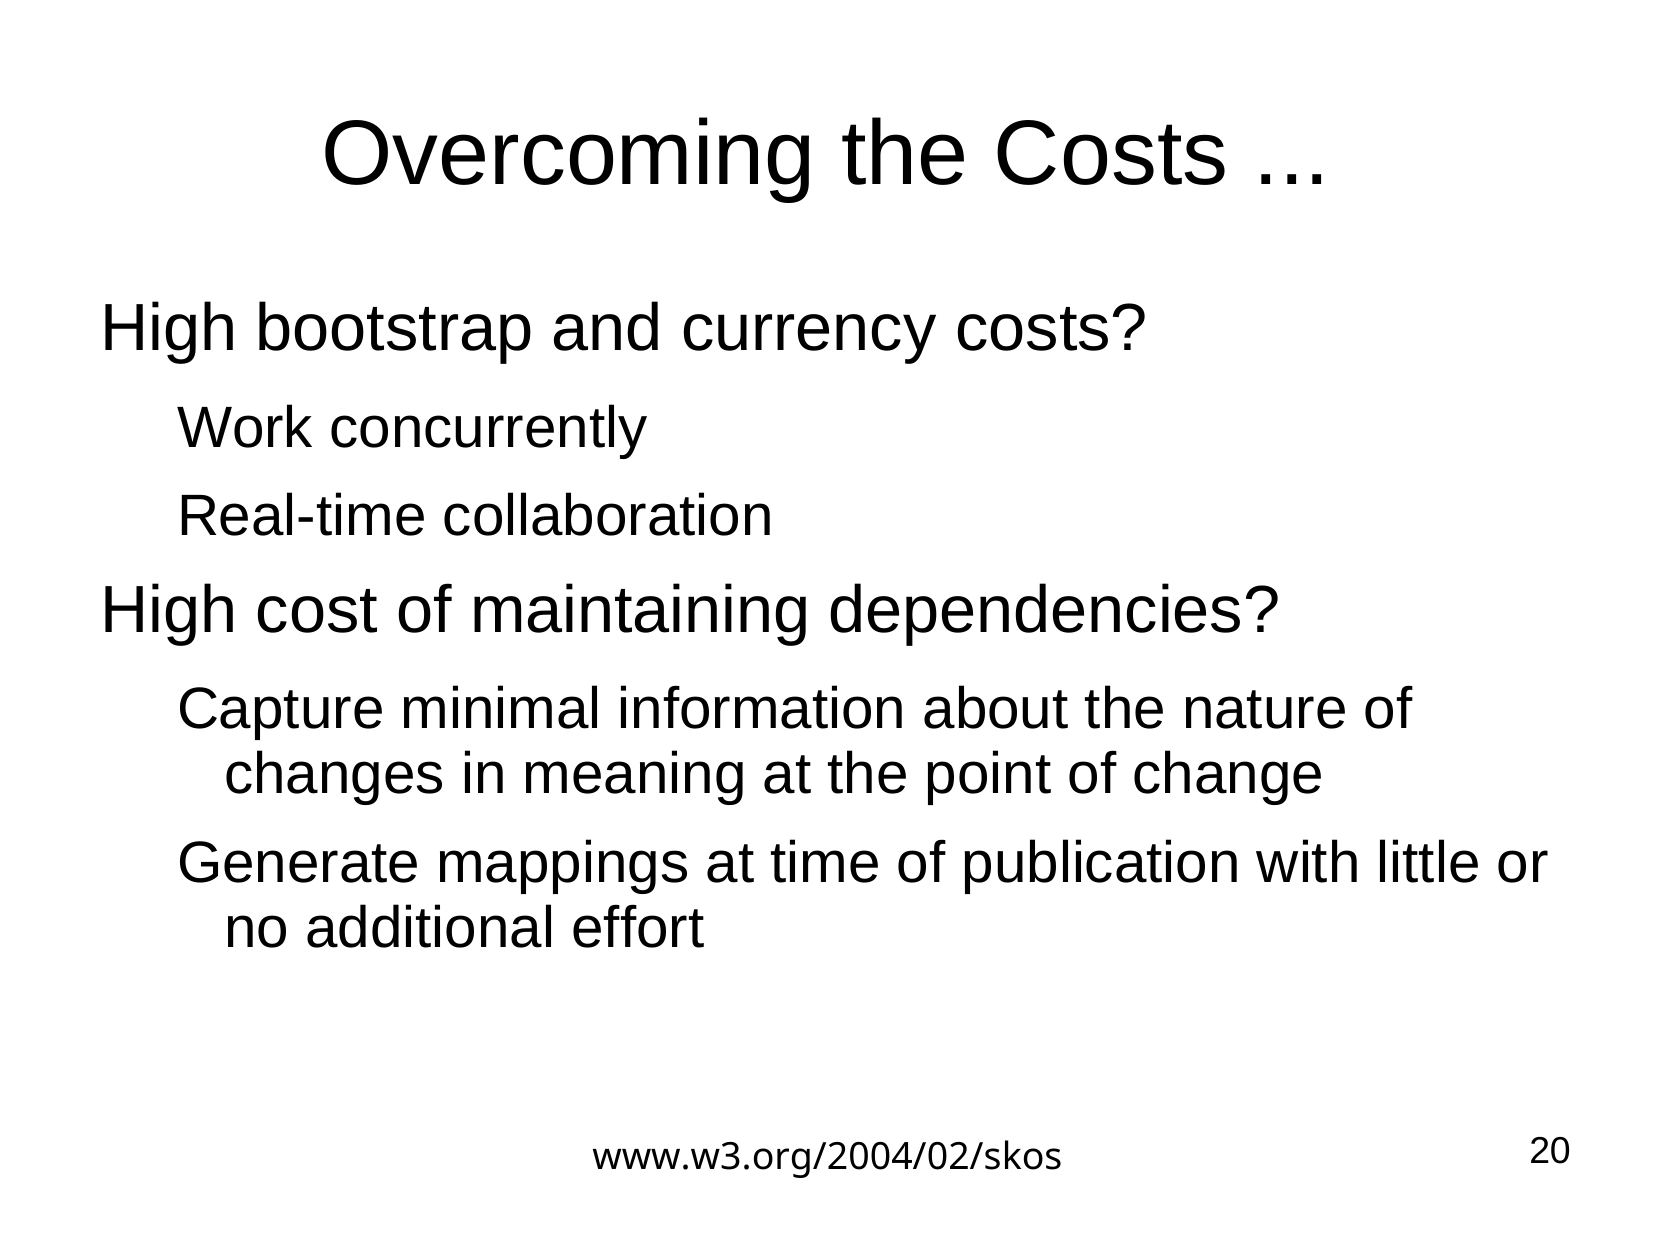

# Overcoming the Costs ...
High bootstrap and currency costs?
Work concurrently
Real-time collaboration
High cost of maintaining dependencies?
Capture minimal information about the nature of changes in meaning at the point of change
Generate mappings at time of publication with little or no additional effort
www.w3.org/2004/02/skos
20